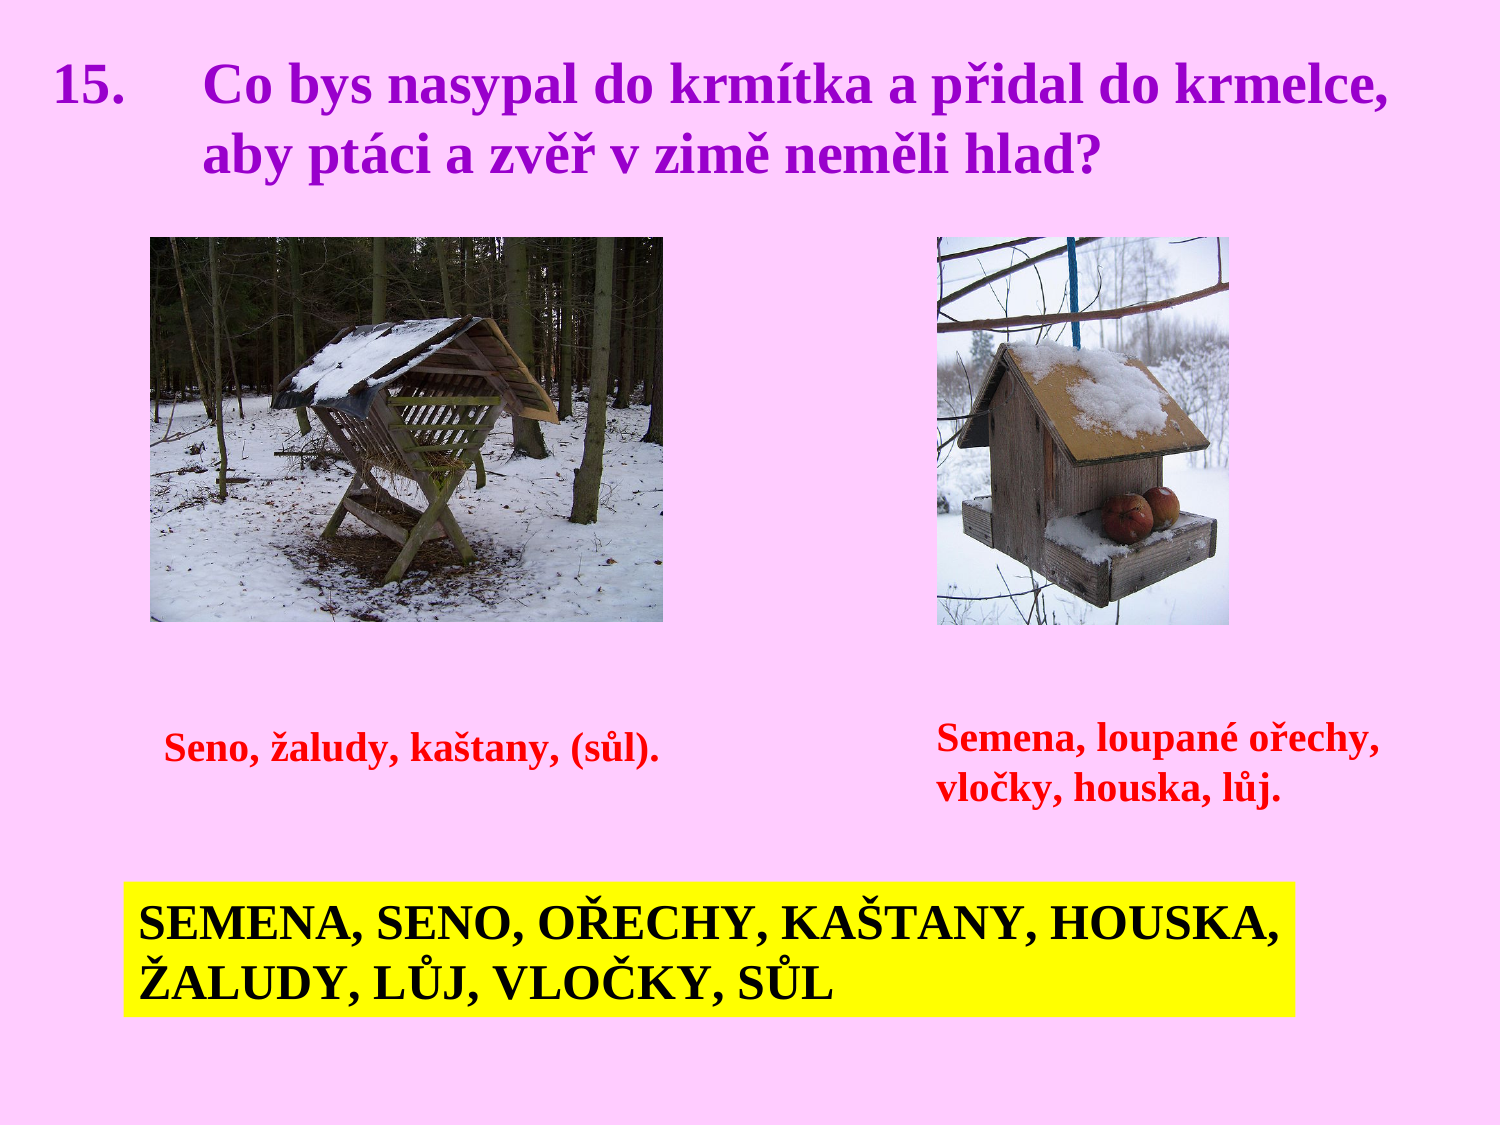

15.	Co bys nasypal do krmítka a přidal do krmelce,
	aby ptáci a zvěř v zimě neměli hlad?
Semena, loupané ořechy,
vločky, houska, lůj.
Seno, žaludy, kaštany, (sůl).
SEMENA, SENO, OŘECHY, KAŠTANY, HOUSKA,
ŽALUDY, LŮJ, VLOČKY, SŮL